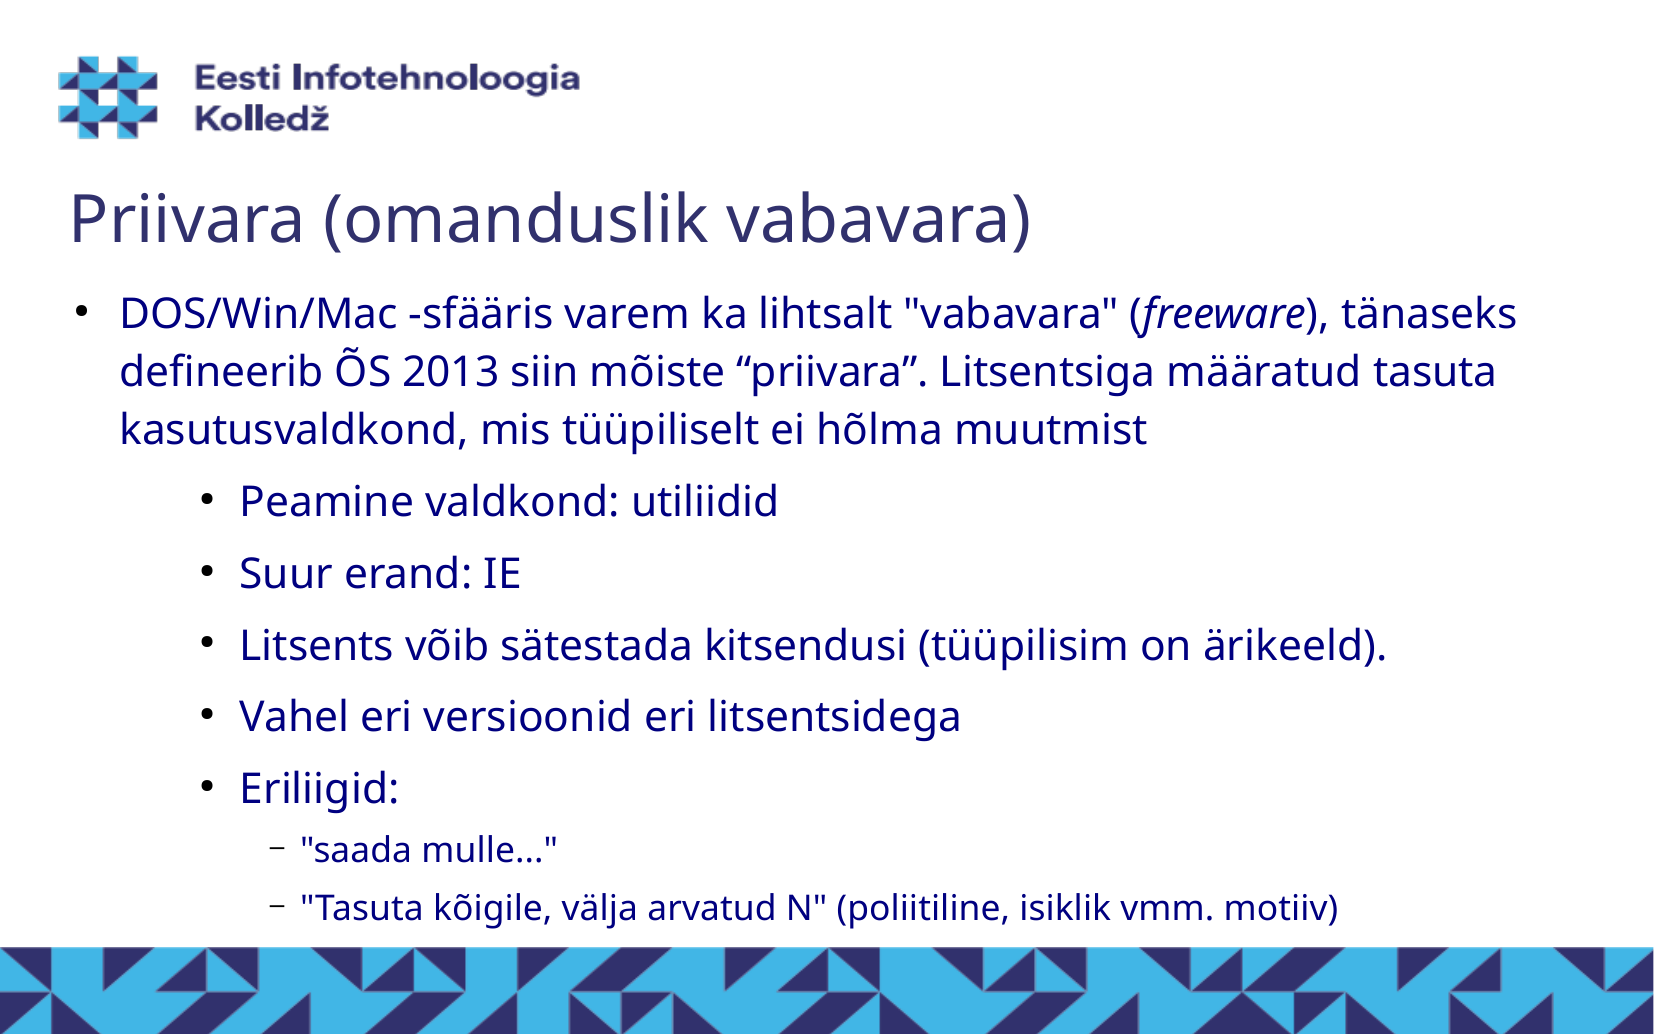

# Priivara (omanduslik vabavara)
DOS/Win/Mac -sfääris varem ka lihtsalt "vabavara" (freeware), tänaseks defineerib ÕS 2013 siin mõiste “priivara”. Litsentsiga määratud tasuta kasutusvaldkond, mis tüüpiliselt ei hõlma muutmist
Peamine valdkond: utiliidid
Suur erand: IE
Litsents võib sätestada kitsendusi (tüüpilisim on ärikeeld).
Vahel eri versioonid eri litsentsidega
Eriliigid:
"saada mulle..."
"Tasuta kõigile, välja arvatud N" (poliitiline, isiklik vmm. motiiv)